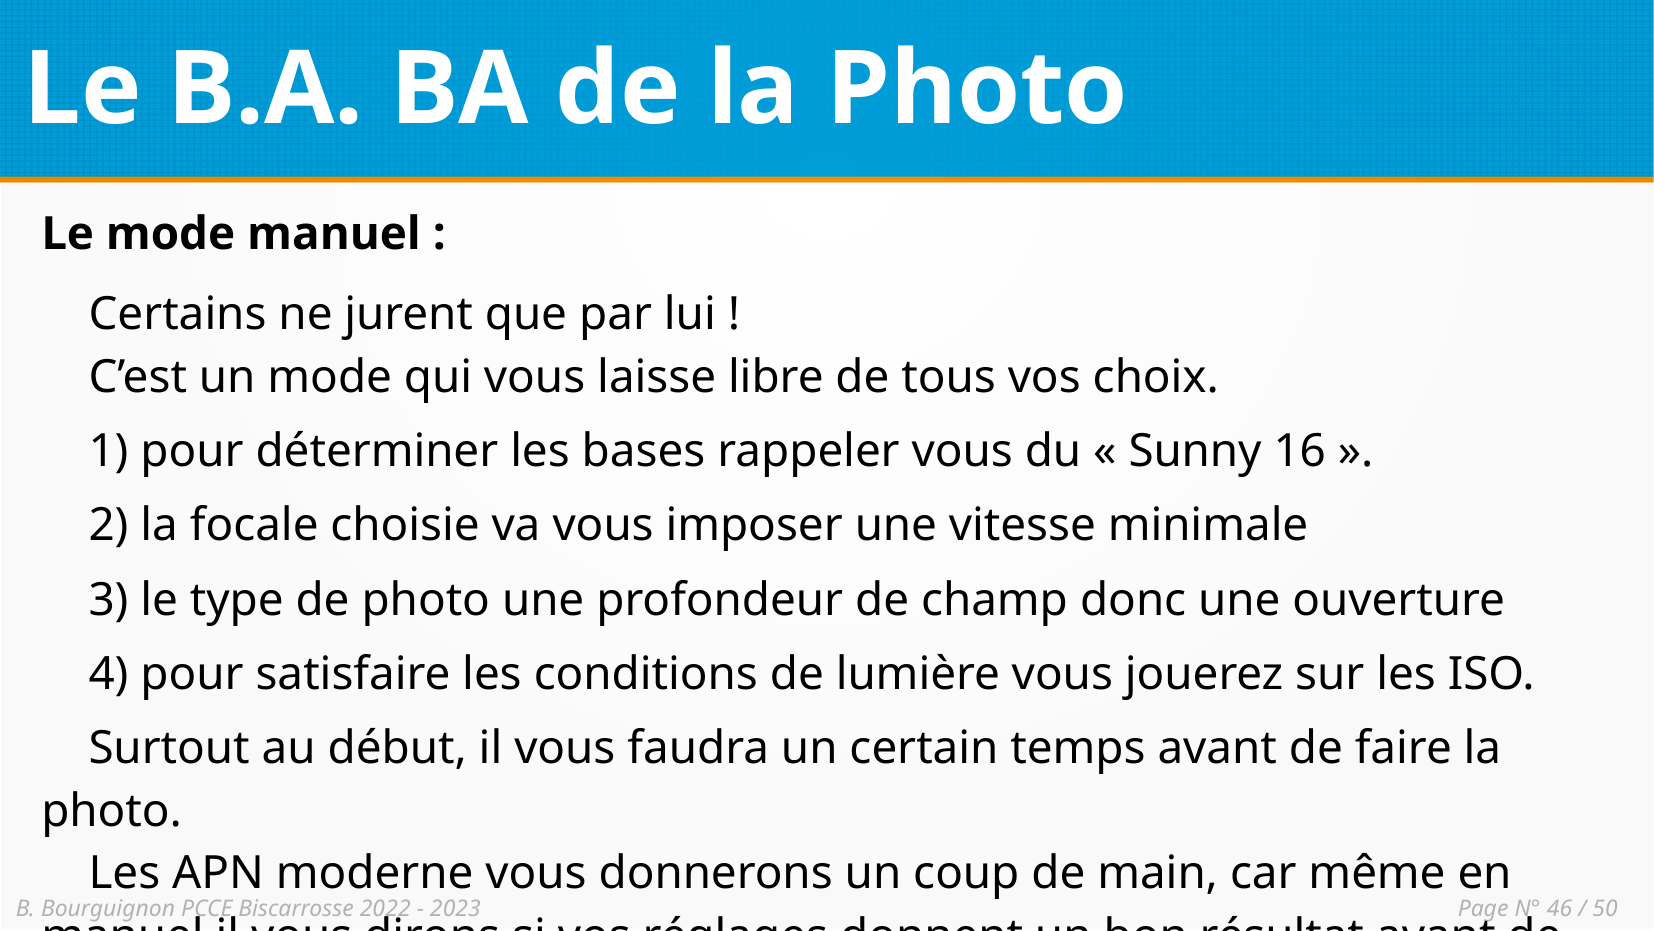

# Le B.A. BA de la Photo
Le mode manuel :
Certains ne jurent que par lui !
C’est un mode qui vous laisse libre de tous vos choix.
 pour déterminer les bases rappeler vous du « Sunny 16 ».
 la focale choisie va vous imposer une vitesse minimale
 le type de photo une profondeur de champ donc une ouverture
 pour satisfaire les conditions de lumière vous jouerez sur les ISO.
Surtout au début, il vous faudra un certain temps avant de faire la photo.
Les APN moderne vous donnerons un coup de main, car même en manuel il vous dirons si vos réglages donnent un bon résultat avant de déclencher.